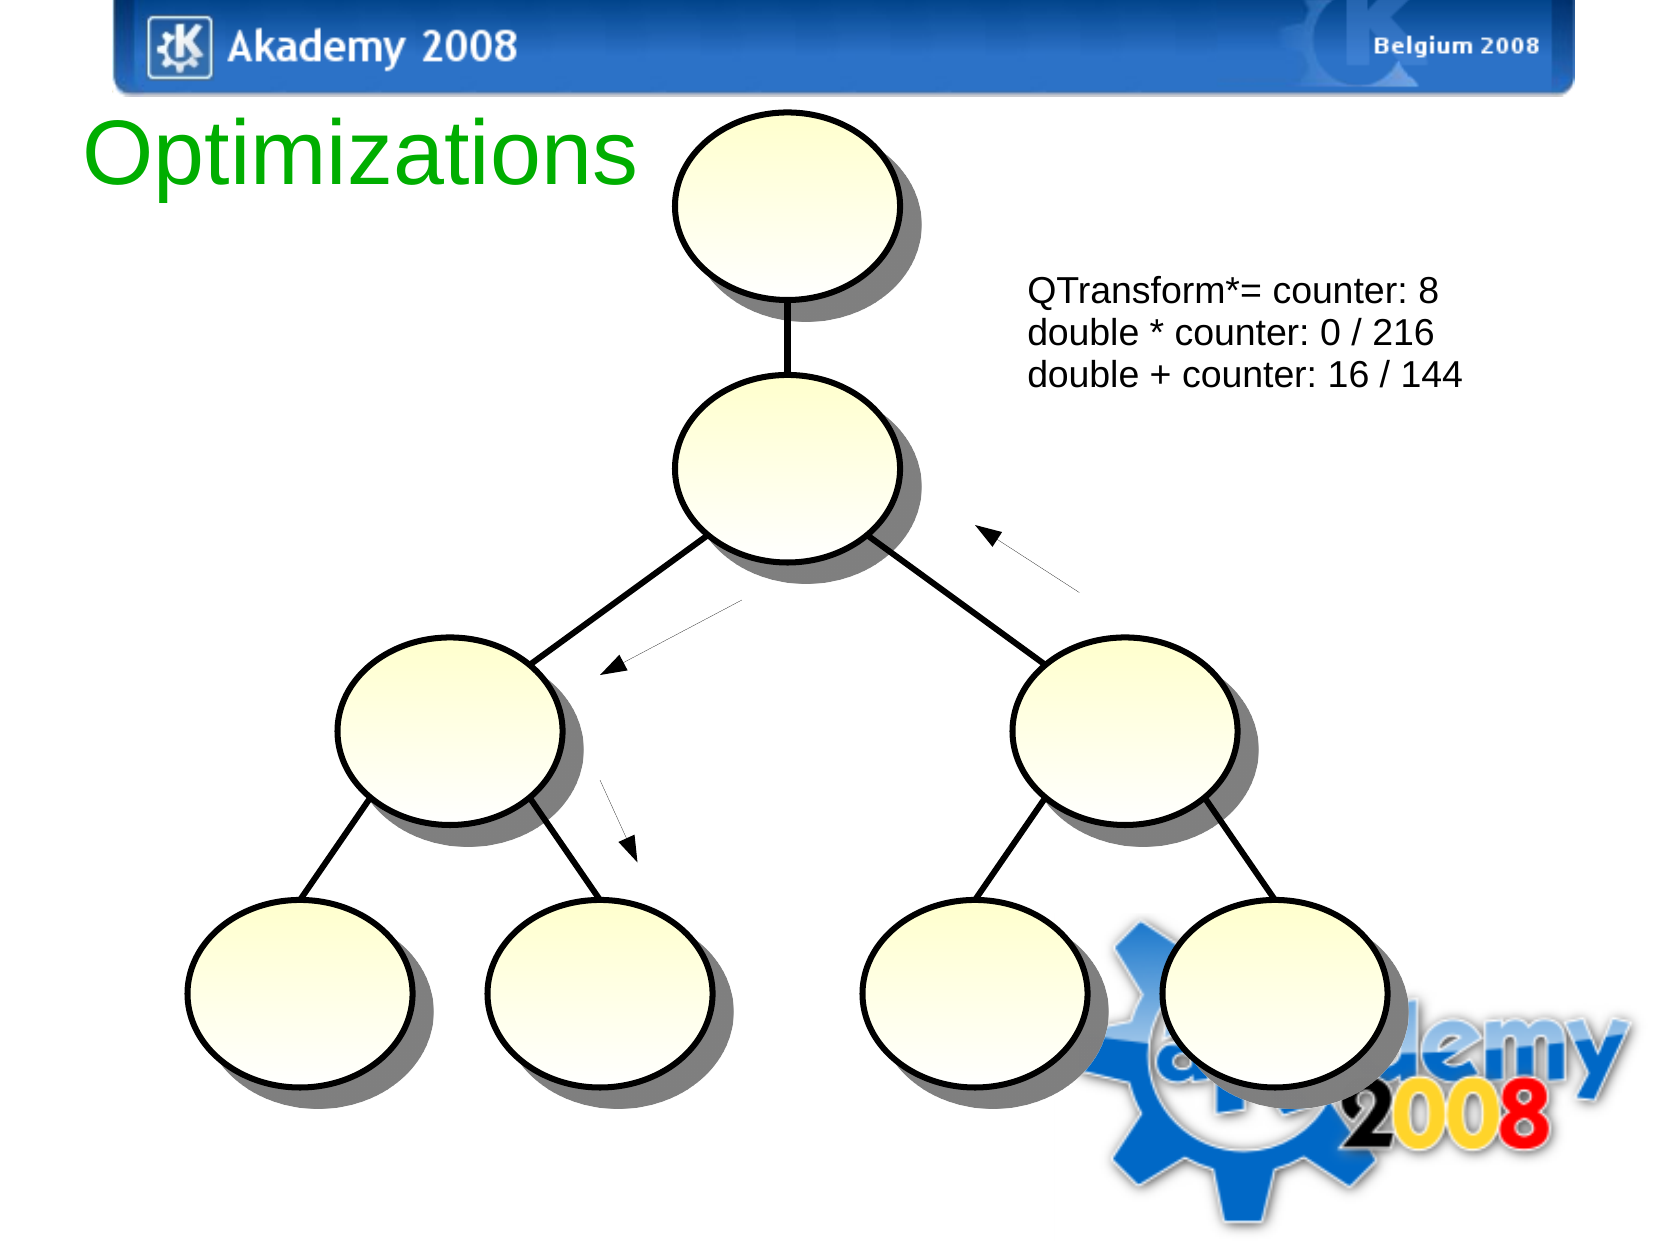

# Optimizations
QTransform*= counter: 8
double * counter: 0 / 216
double + counter: 16 / 144